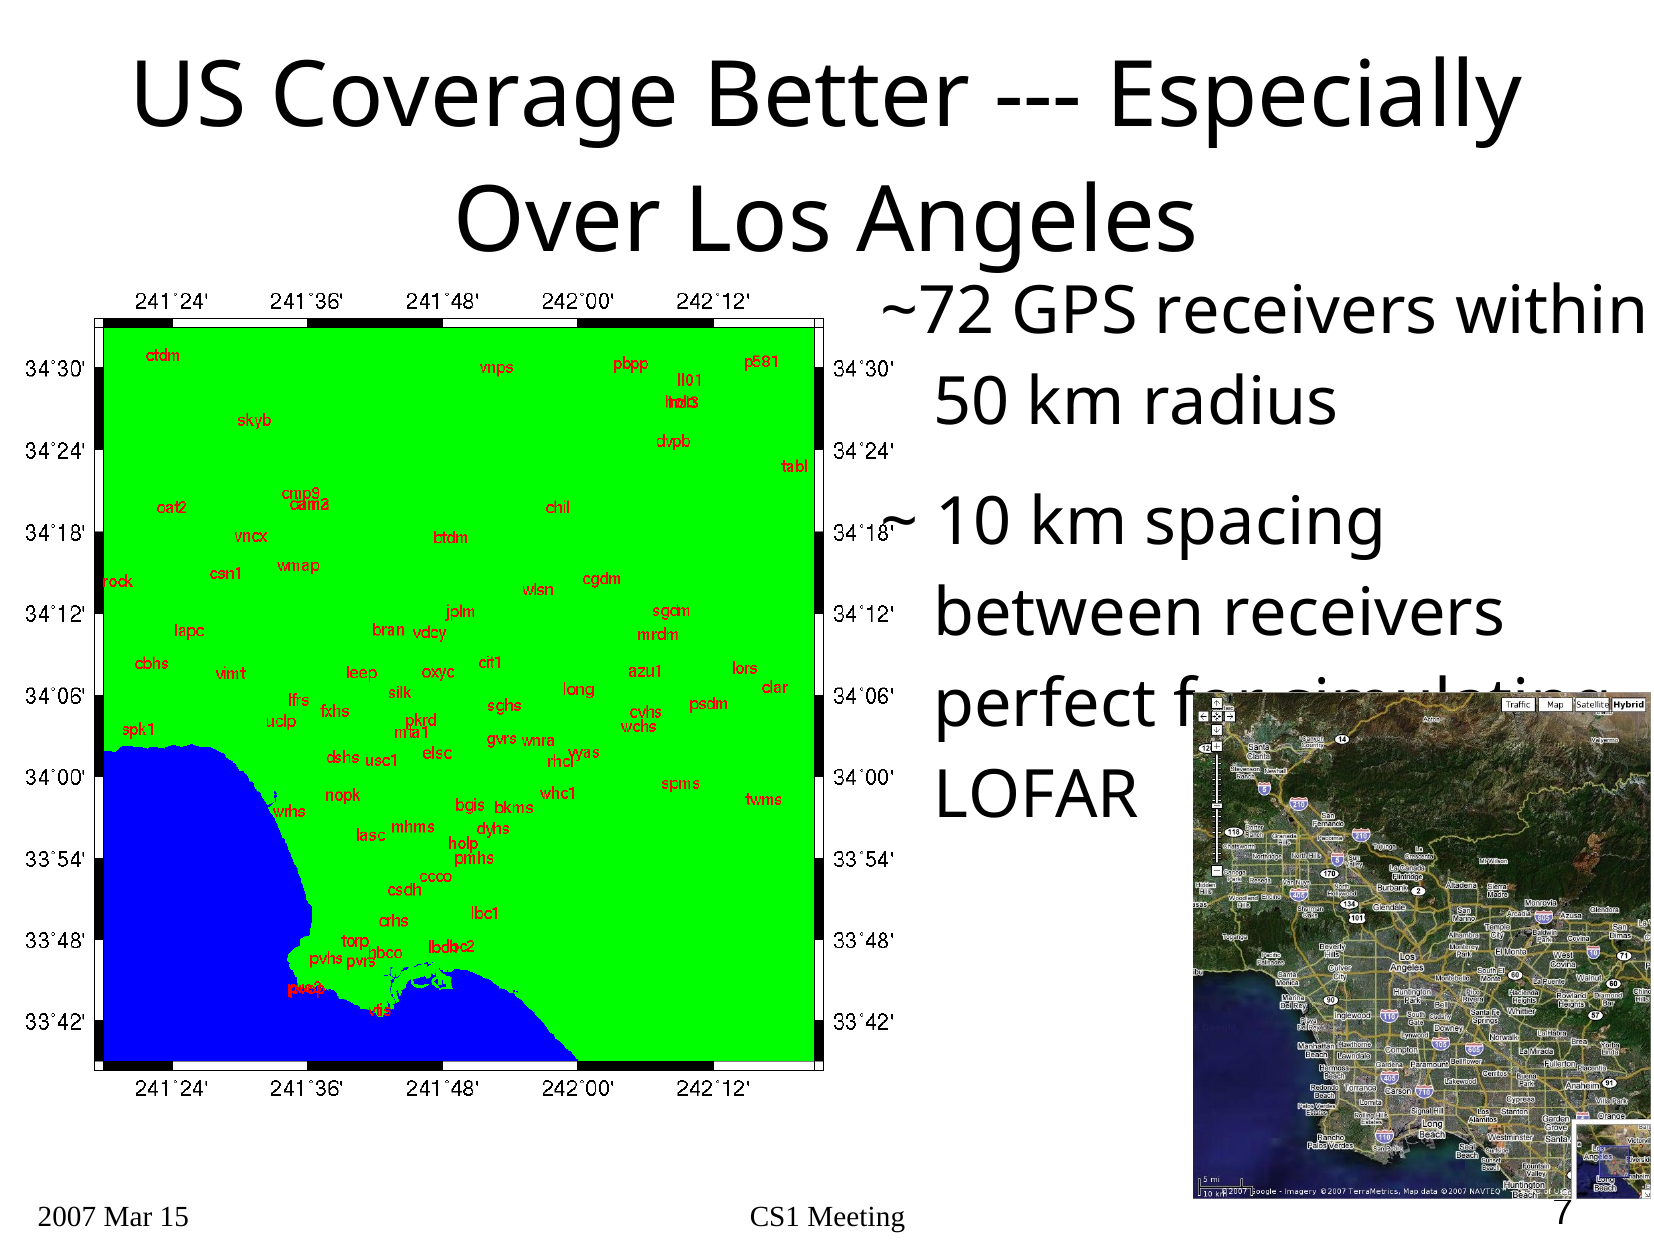

# US Coverage Better --- Especially Over Los Angeles
~72 GPS receivers within 50 km radius
~ 10 km spacing between receivers perfect for simulating LOFAR